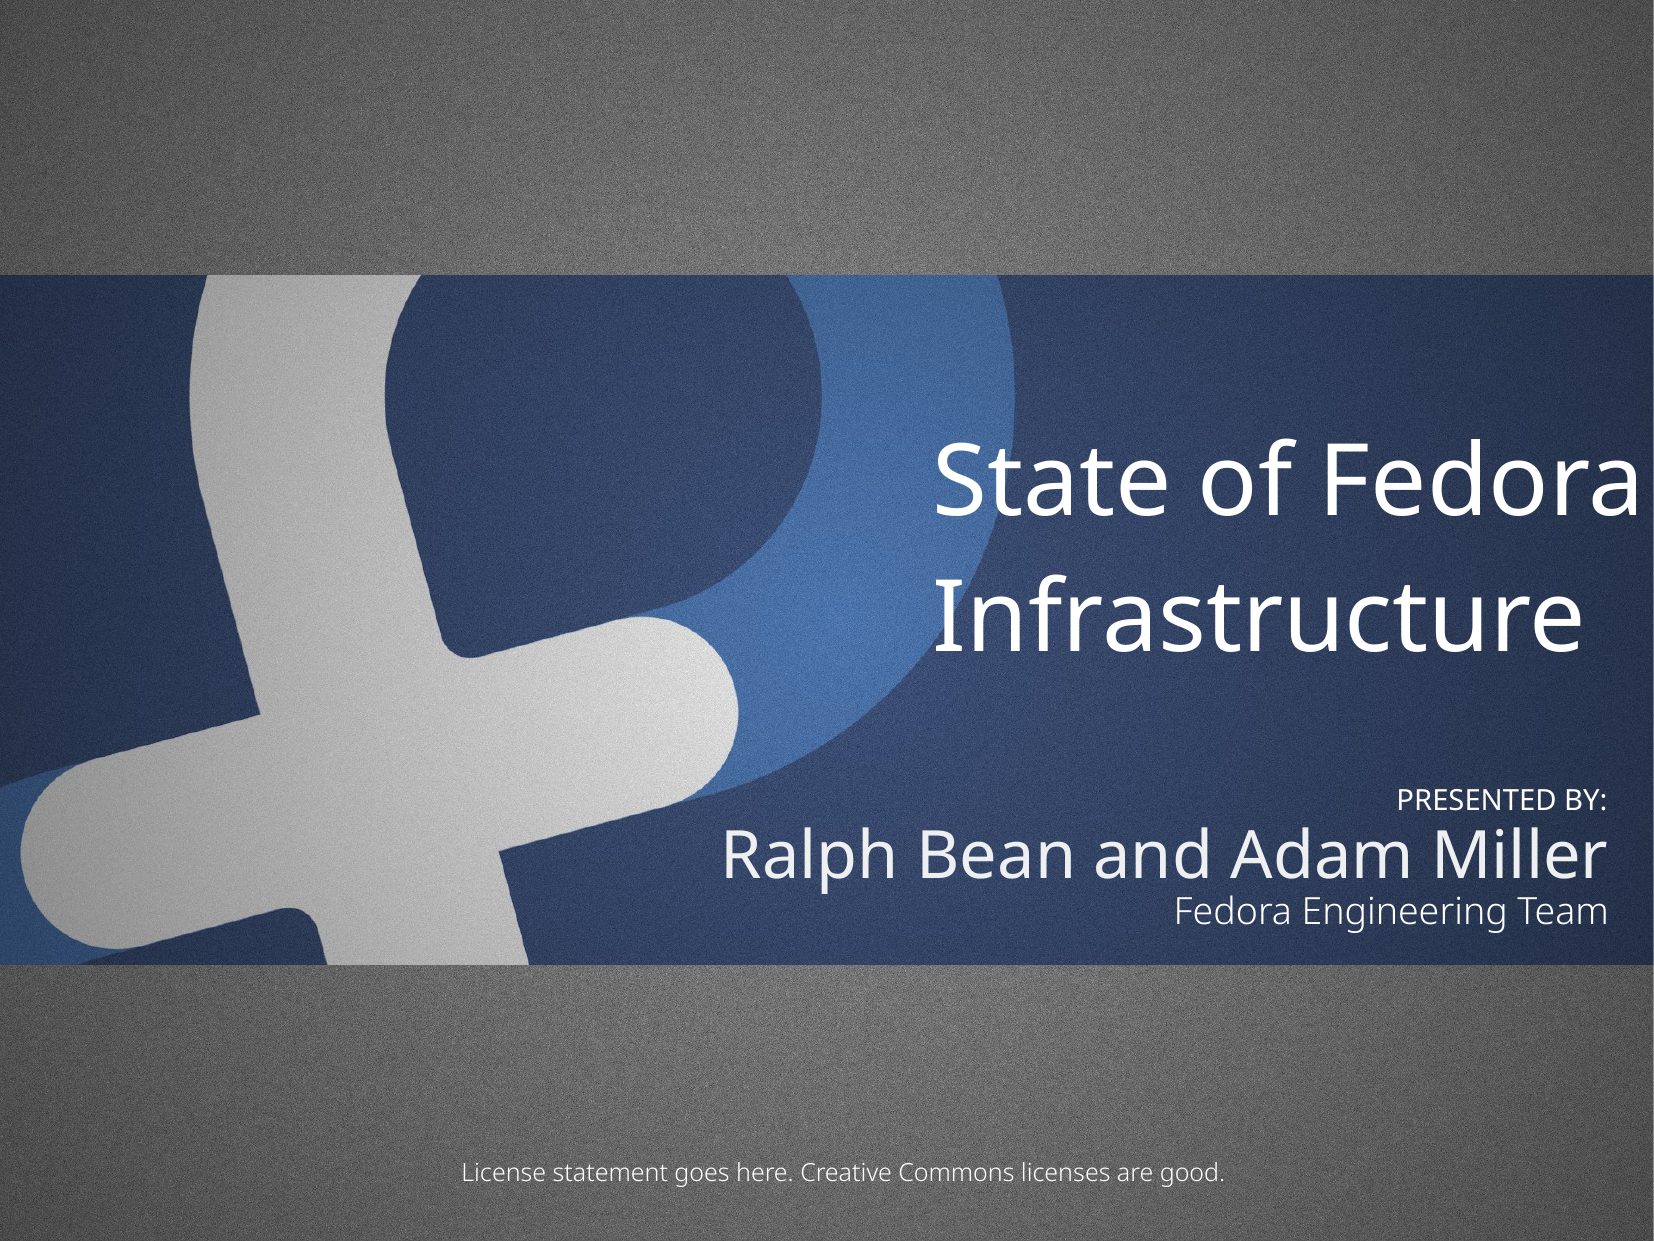

# State of Fedora Infrastructure
PRESENTED BY:
Ralph Bean and Adam Miller
Fedora Engineering Team
License statement goes here. Creative Commons licenses are good.